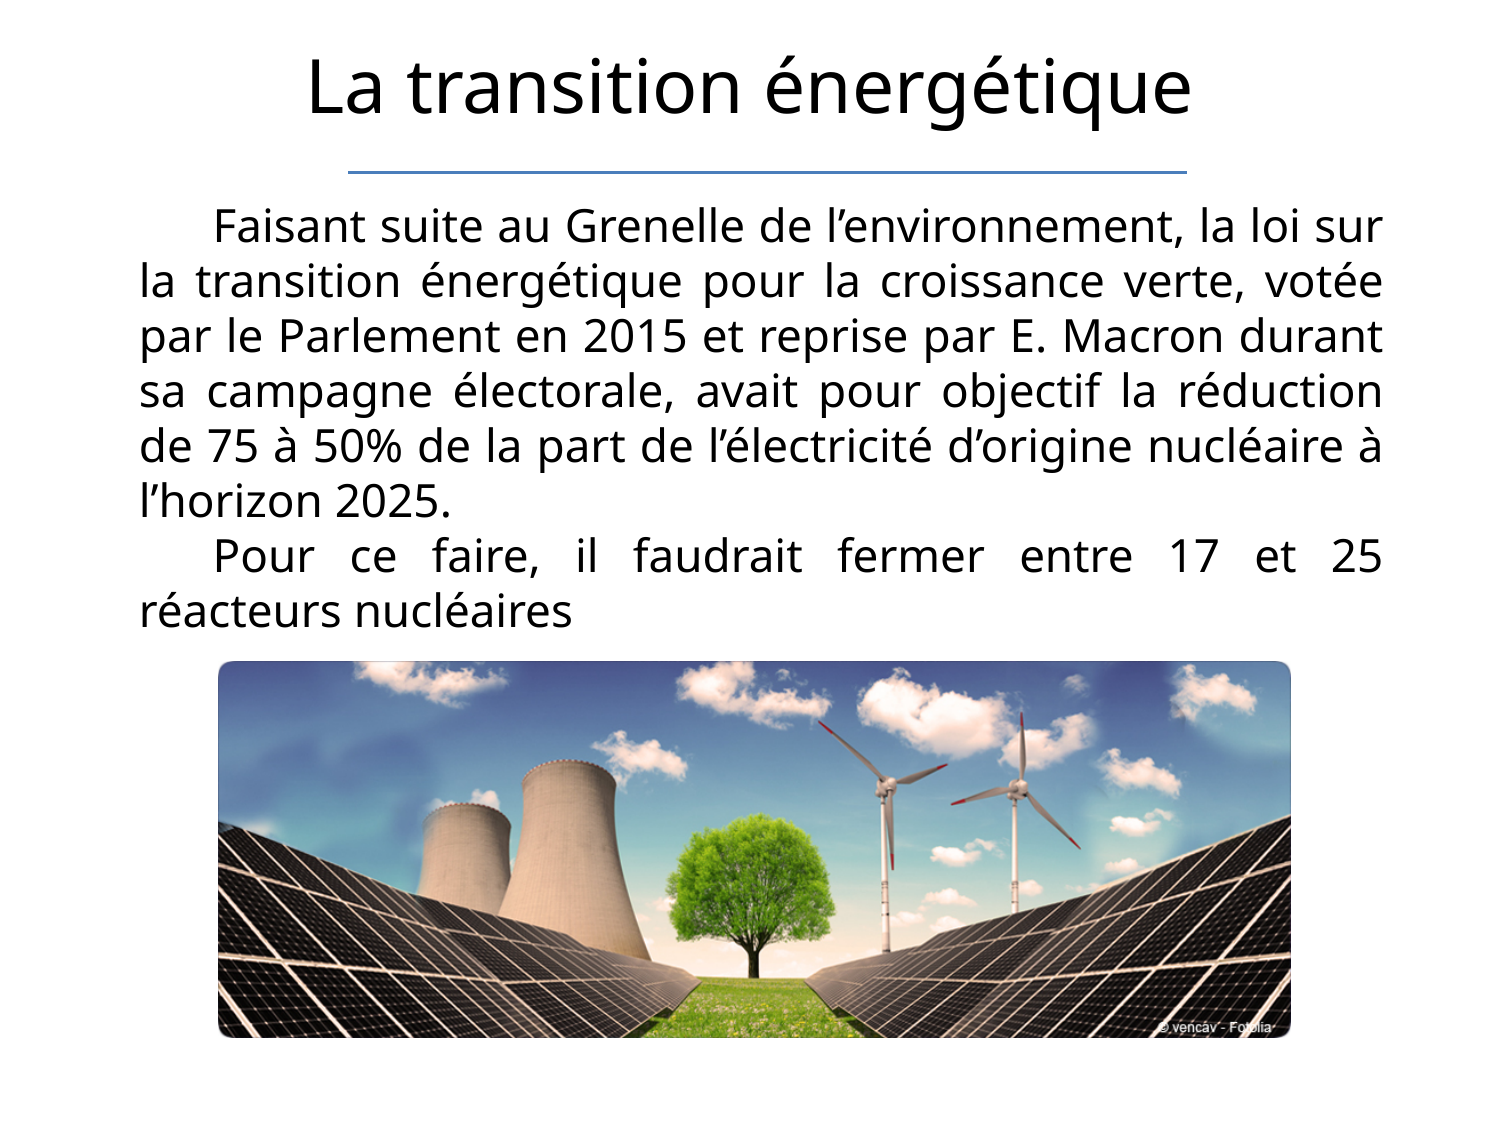

La transition énergétique
	Faisant suite au Grenelle de l’environnement, la loi sur la transition énergétique pour la croissance verte, votée par le Parlement en 2015 et reprise par E. Macron durant sa campagne électorale, avait pour objectif la réduction de 75 à 50% de la part de l’électricité d’origine nucléaire à l’horizon 2025.
	Pour ce faire, il faudrait fermer entre 17 et 25 réacteurs nucléaires